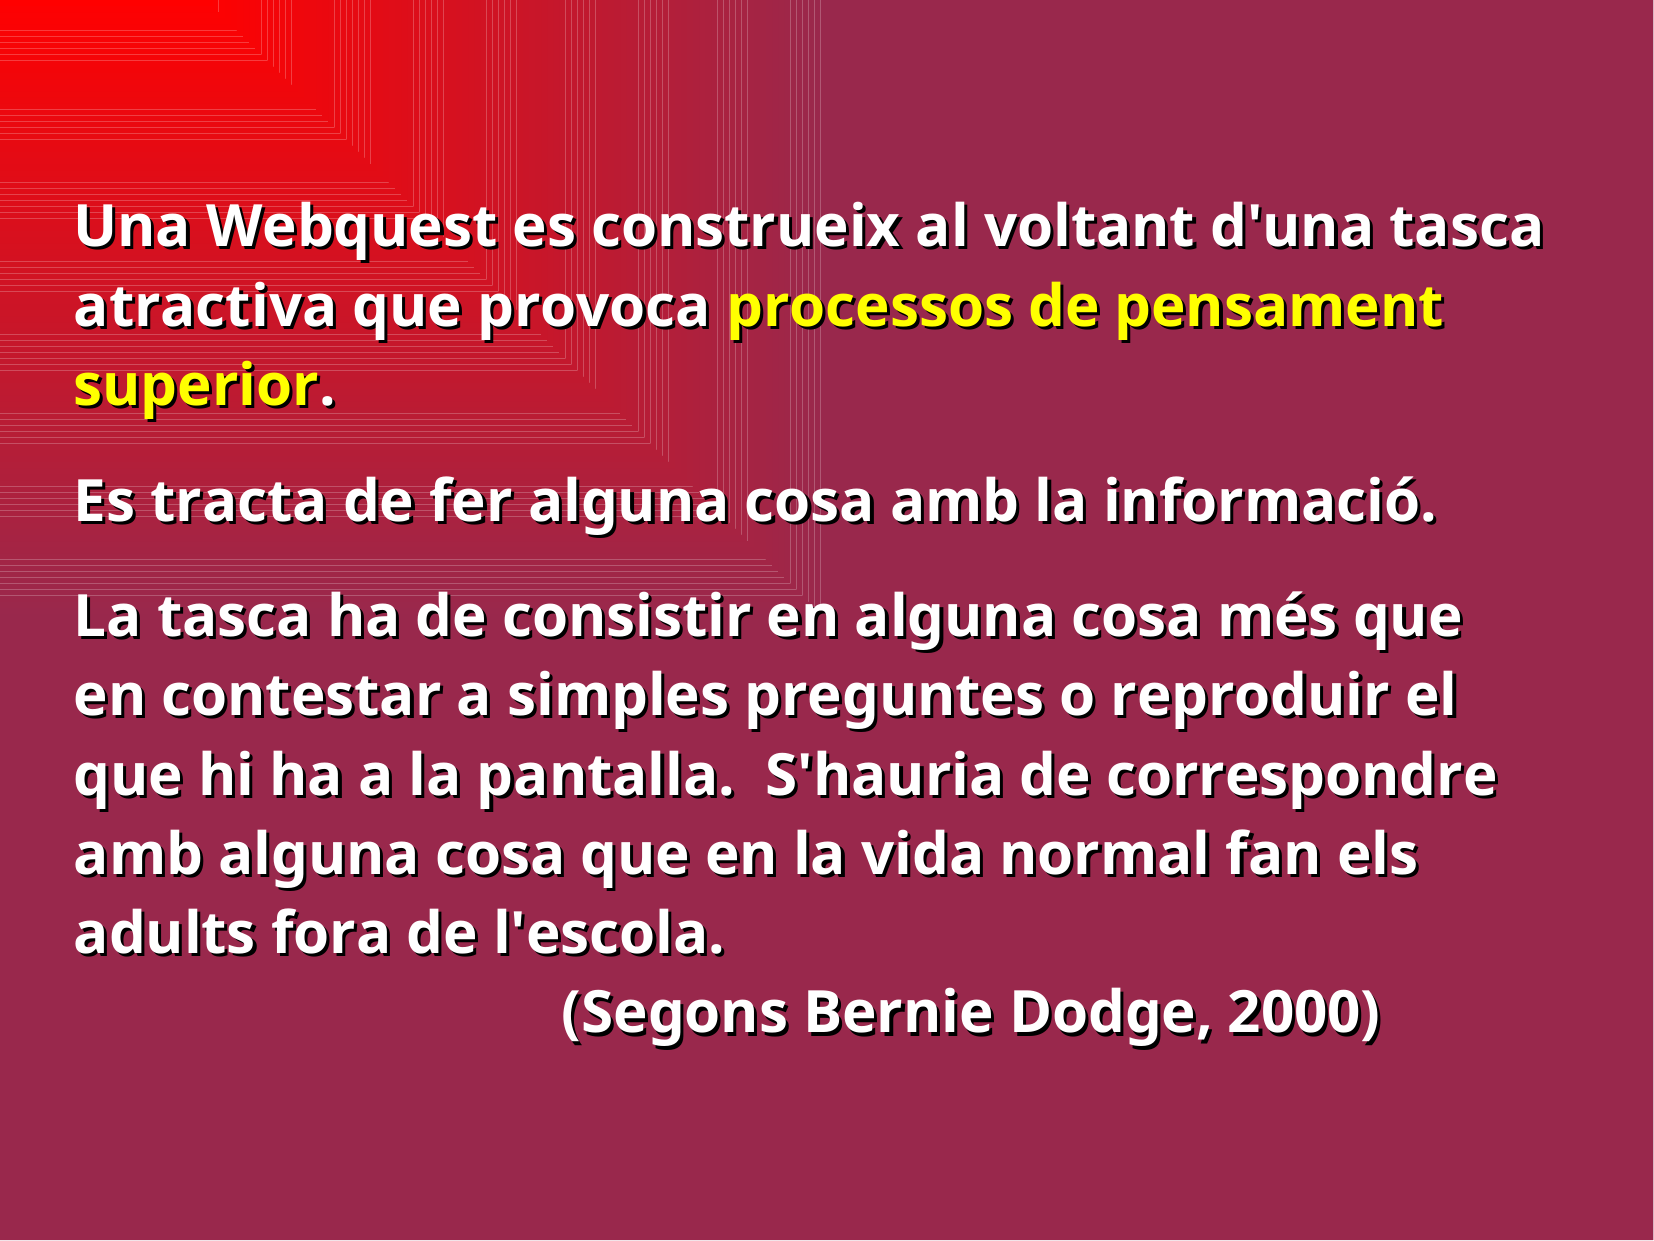

Una WebQu
Una Webquest es construeix al voltant d'una tasca atractiva que provoca processos de pensament superior.
Es tracta de fer alguna cosa amb la informació.
La tasca ha de consistir en alguna cosa més que en contestar a simples preguntes o reproduir el que hi ha a la pantalla. S'hauria de correspondre amb alguna cosa que en la vida normal fan els adults fora de l'escola.
 (Segons Bernie Dodge, 2000)